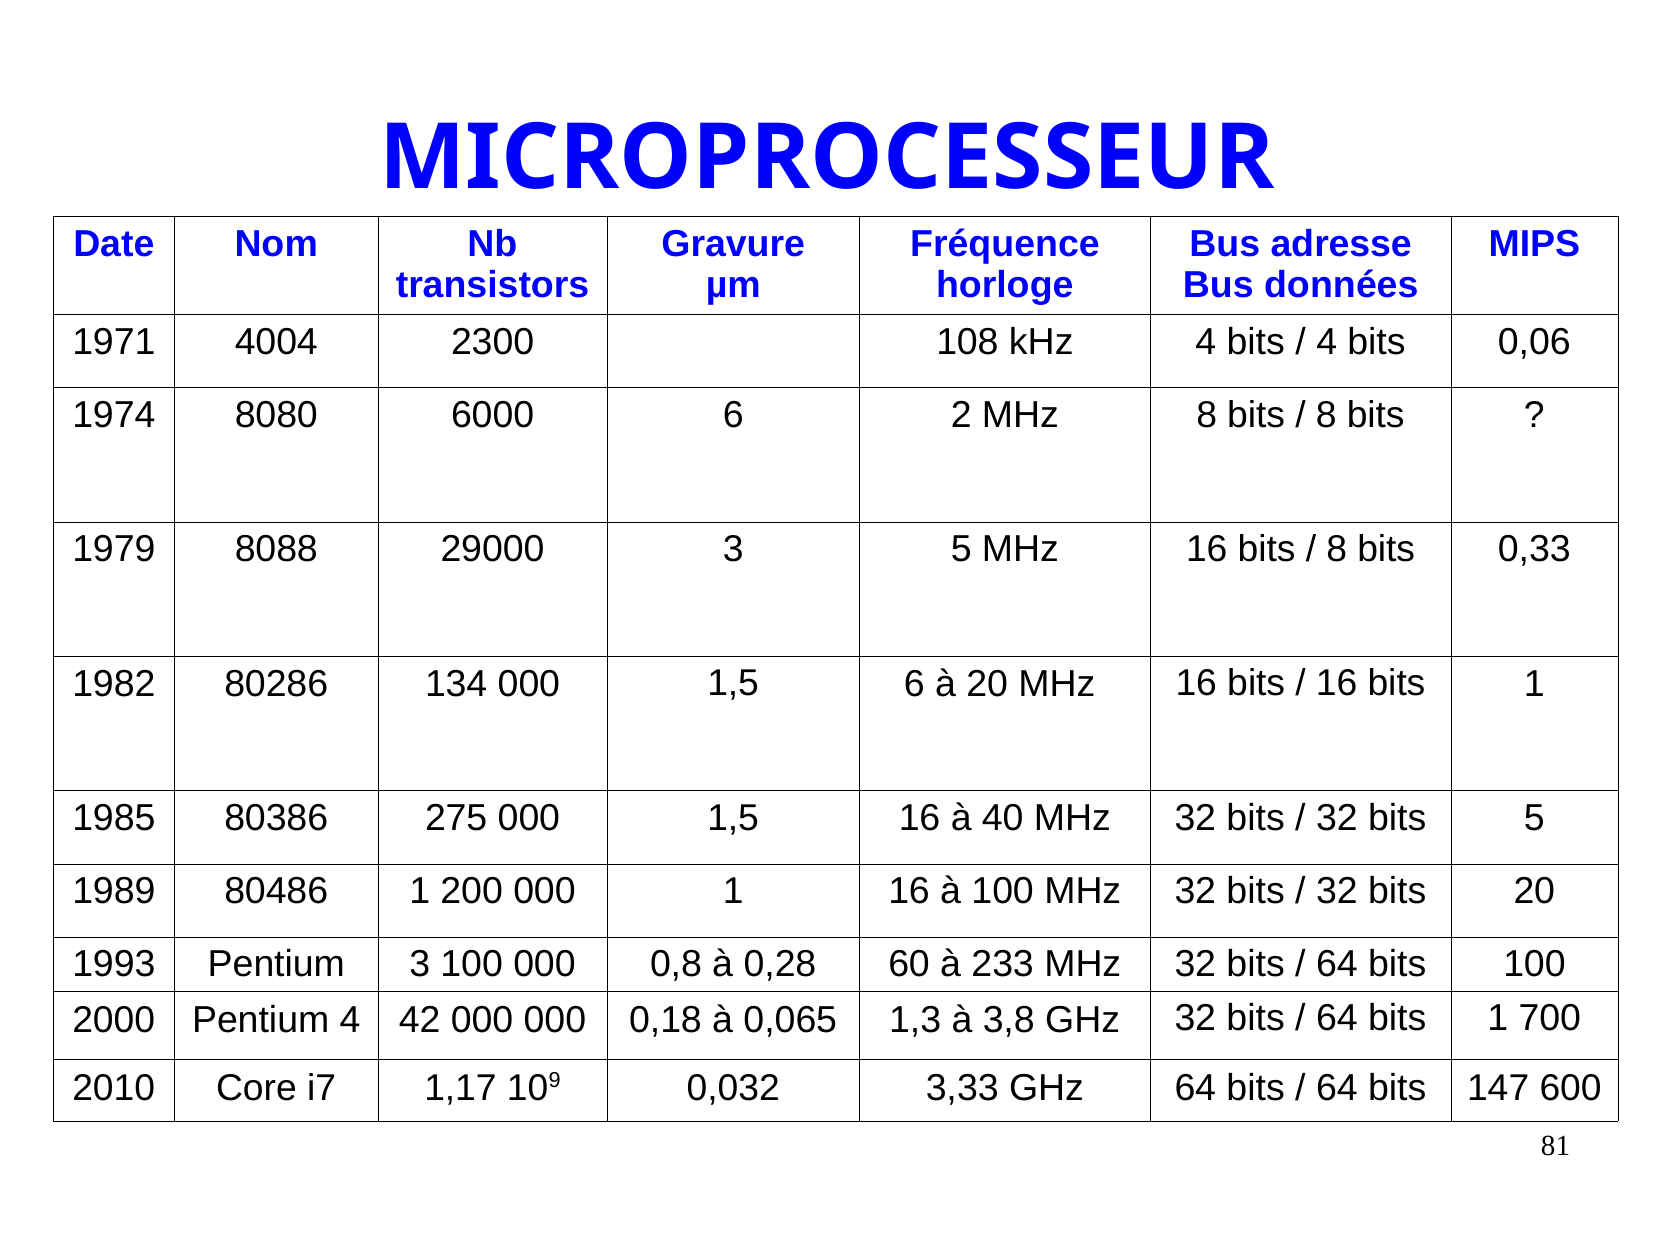

# MICROPROCESSEUR
| Date | Nom | Nb transistors | Gravure µm | Fréquence horloge | Bus adresse Bus données | MIPS |
| --- | --- | --- | --- | --- | --- | --- |
| 1971 | 4004 | 2300 | | 108 kHz | 4 bits / 4 bits | 0,06 |
| 1974 | 8080 | 6000 | 6 | 2 MHz | 8 bits / 8 bits | ? |
| 1979 | 8088 | 29000 | 3 | 5 MHz | 16 bits / 8 bits | 0,33 |
| 1982 | 80286 | 134 000 | 1,5 | 6 à 20 MHz | 16 bits / 16 bits | 1 |
| 1985 | 80386 | 275 000 | 1,5 | 16 à 40 MHz | 32 bits / 32 bits | 5 |
| 1989 | 80486 | 1 200 000 | 1 | 16 à 100 MHz | 32 bits / 32 bits | 20 |
| 1993 | Pentium | 3 100 000 | 0,8 à 0,28 | 60 à 233 MHz | 32 bits / 64 bits | 100 |
| 2000 | Pentium 4 | 42 000 000 | 0,18 à 0,065 | 1,3 à 3,8 GHz | 32 bits / 64 bits | 1 700 |
| 2010 | Core i7 | 1,17 109 | 0,032 | 3,33 GHz | 64 bits / 64 bits | 147 600 |
81